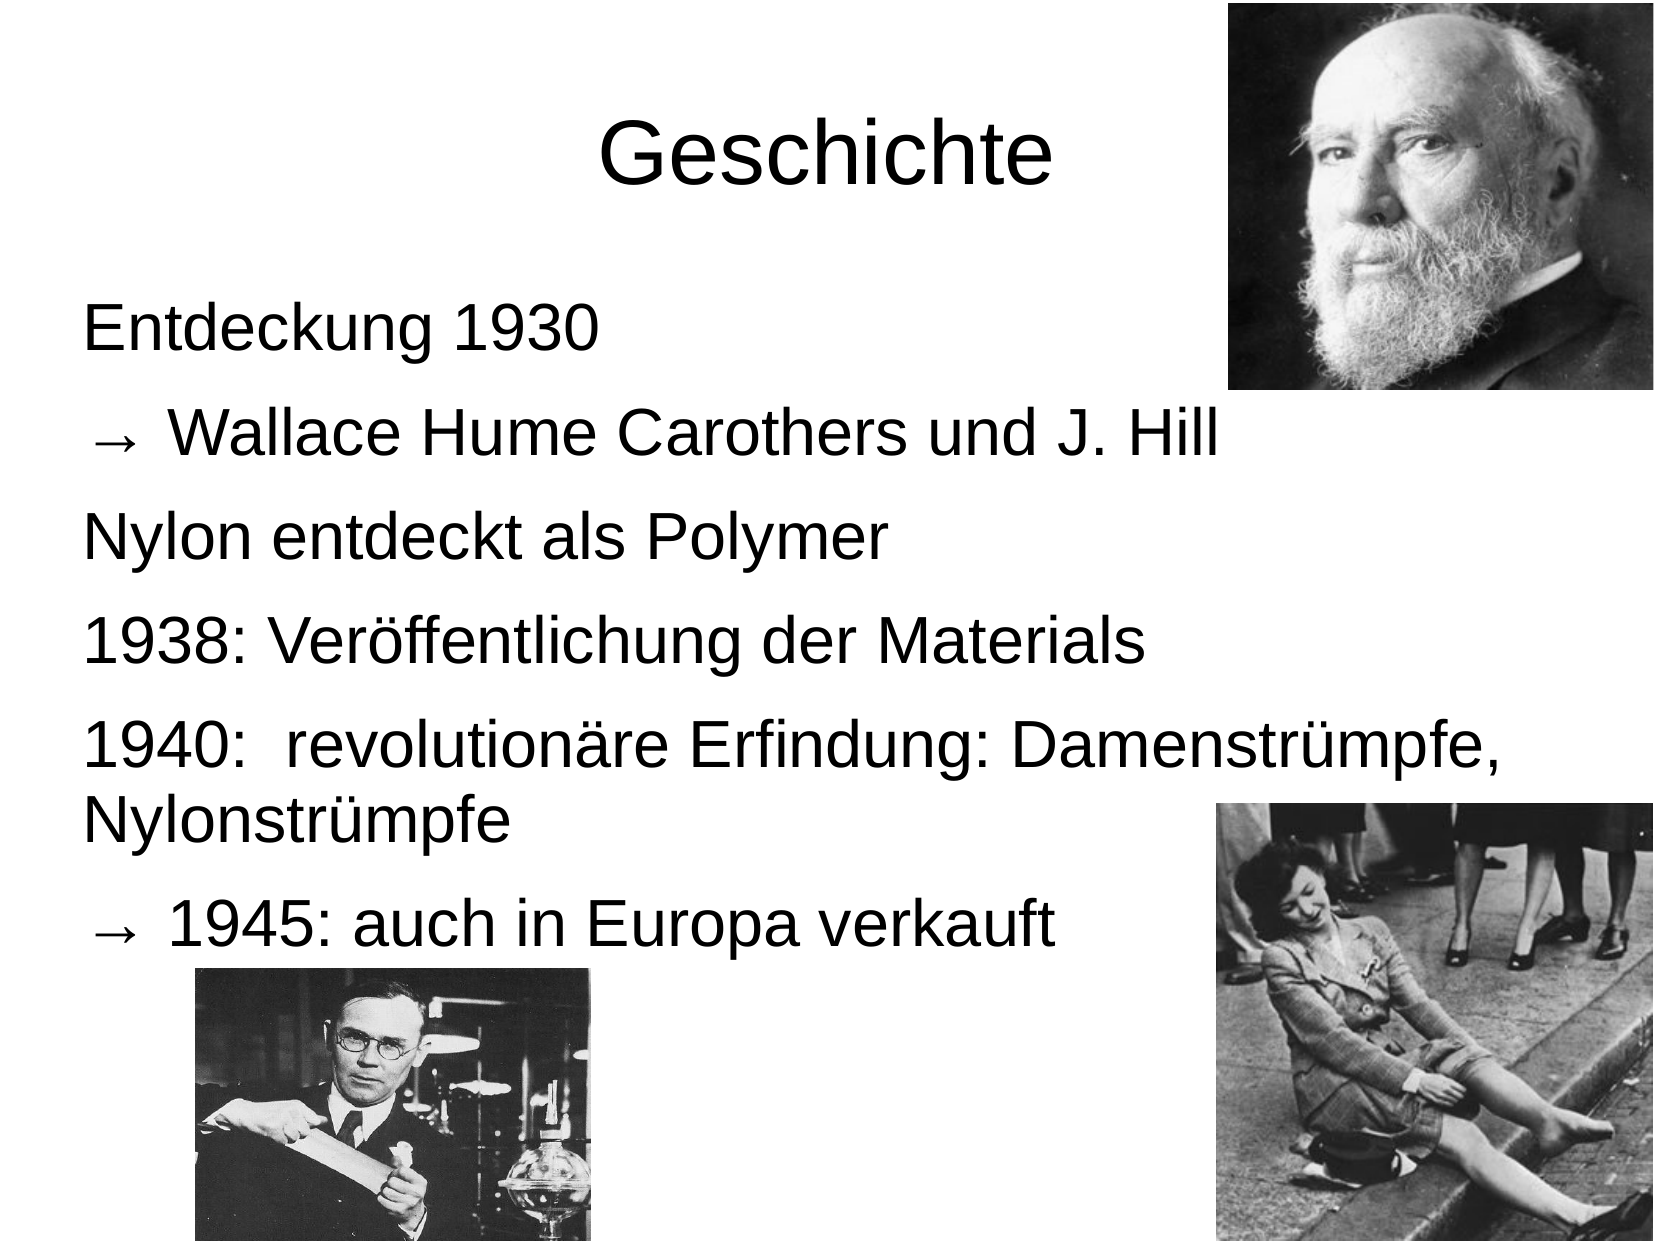

# Geschichte
Entdeckung 1930
→ Wallace Hume Carothers und J. Hill
Nylon entdeckt als Polymer
1938: Veröffentlichung der Materials
1940: revolutionäre Erfindung: Damenstrümpfe, Nylonstrümpfe
→ 1945: auch in Europa verkauft